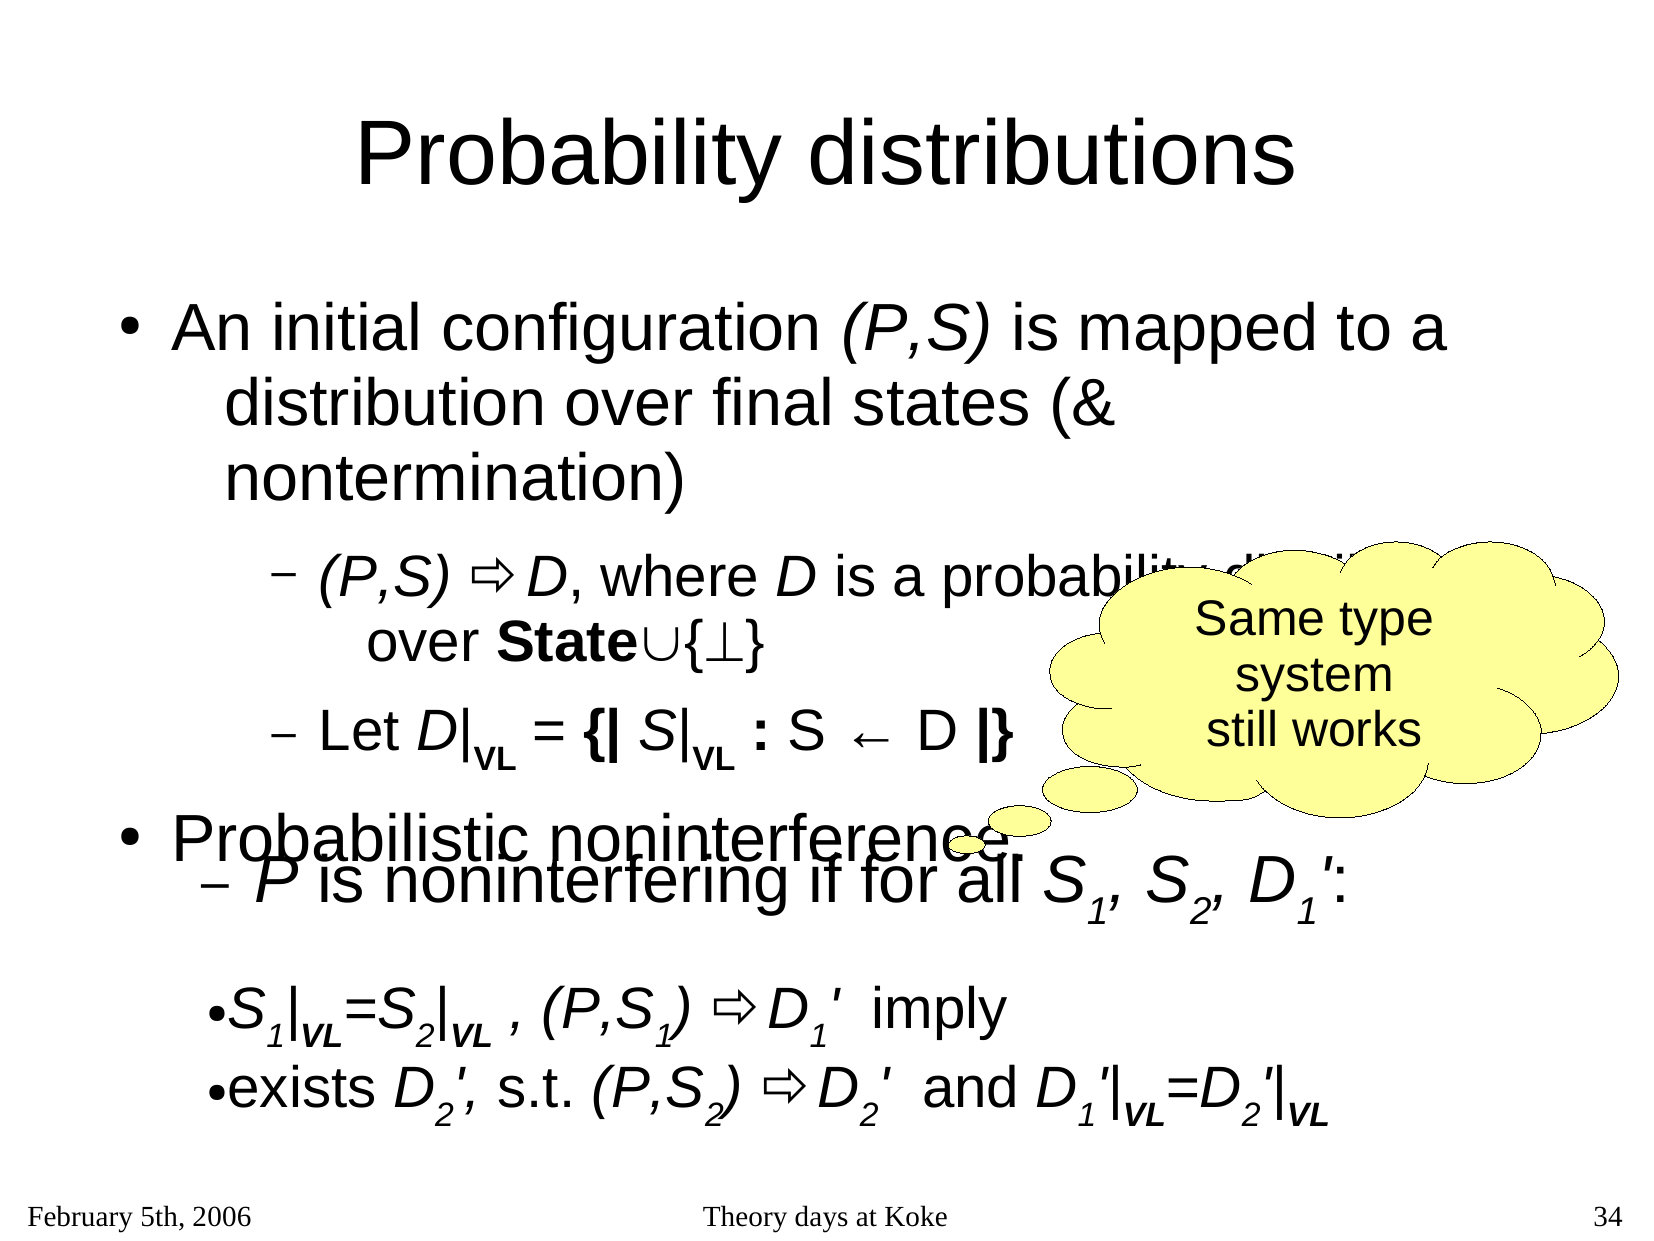

# Probability distributions
An initial configuration (P,S) is mapped to a distribution over final states (& nontermination)
(P,S) D, where D is a probability distribution over State∪{⊥}
Let D|VL = {| S|VL : S ← D |}
Probabilistic noninterference:
Same type system
still works
P is noninterfering if for all S1, S2, D1':
S1|VL=S2|VL , (P,S1) D1' imply
exists D2', s.t. (P,S2) D2' and D1'|VL=D2'|VL
February 5th, 2006
Theory days at Koke
34